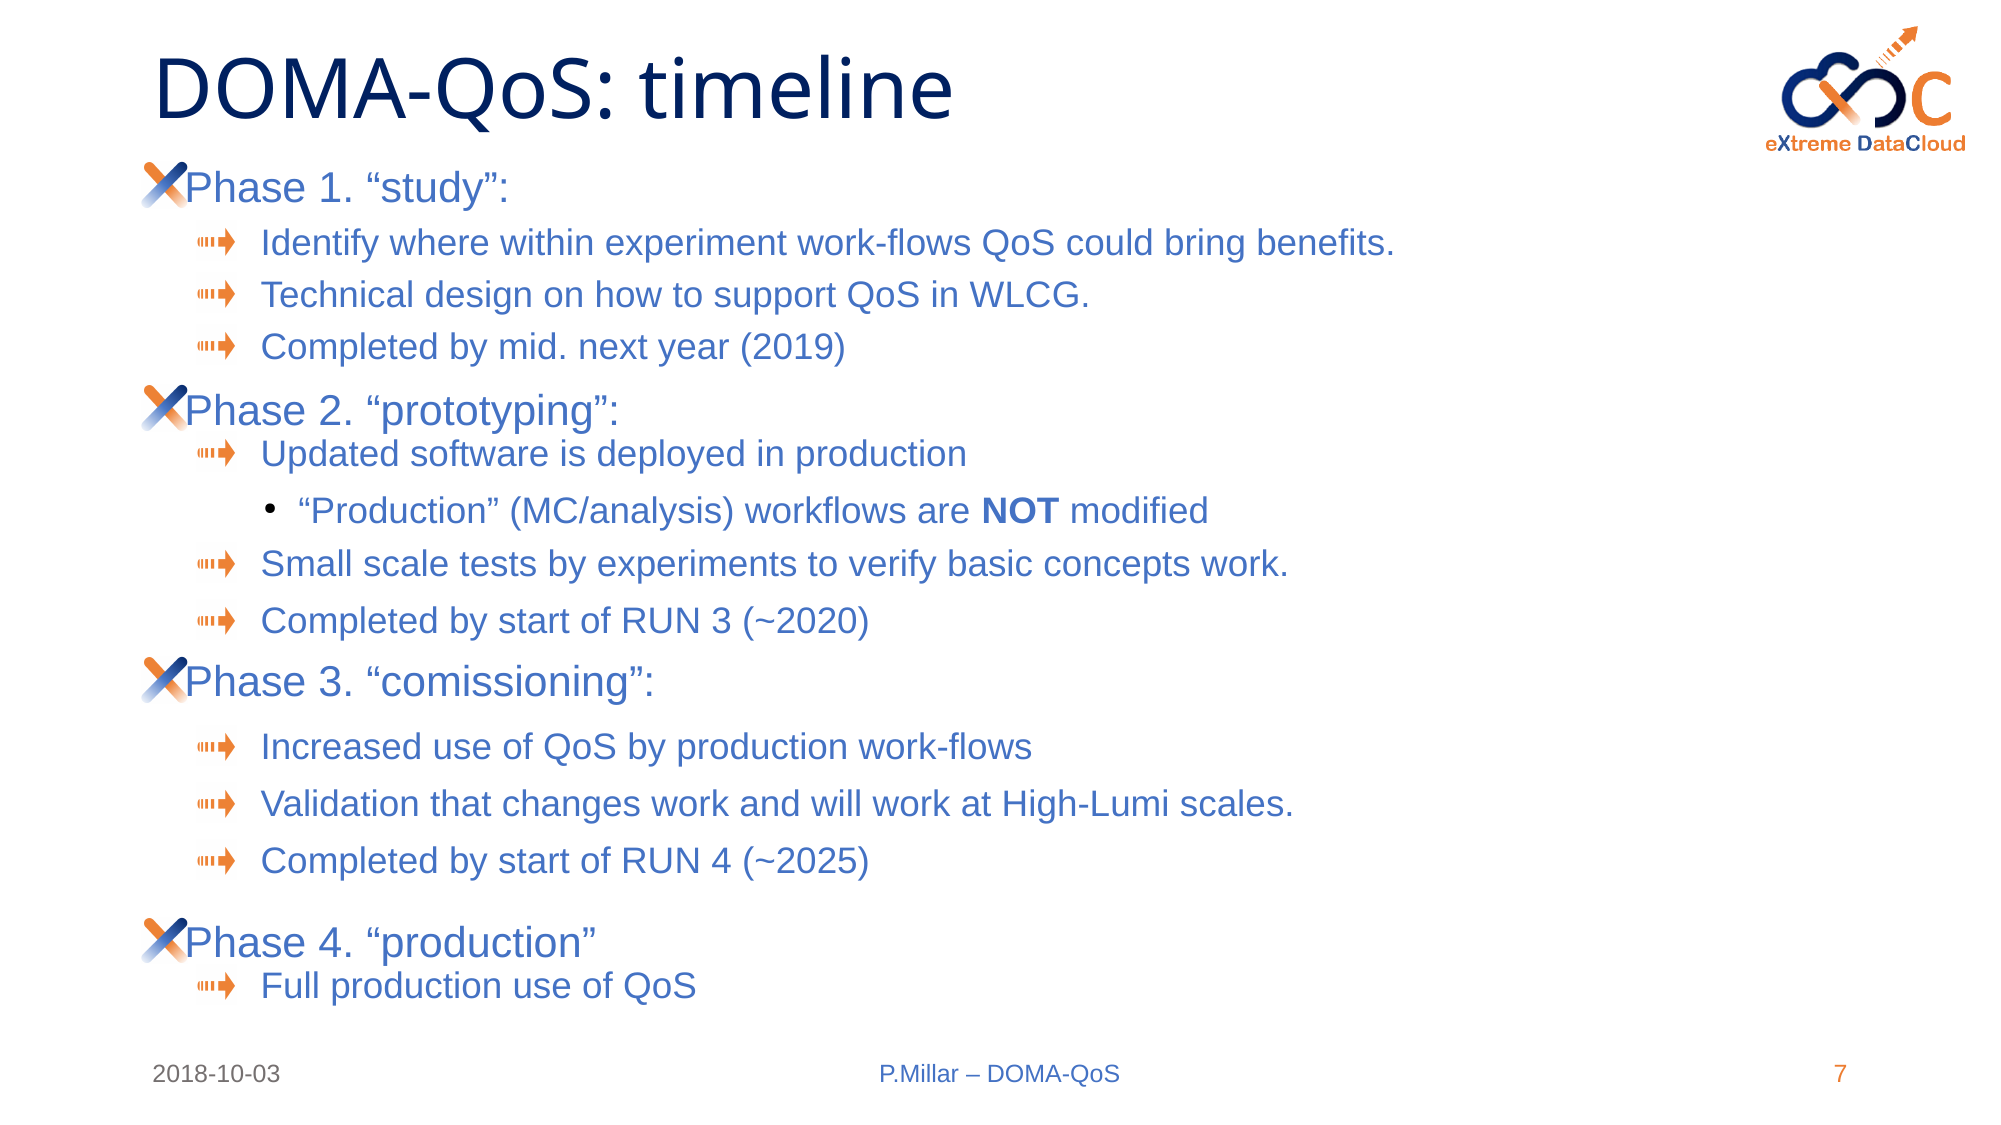

# DOMA-QoS: timeline
Phase 1. “study”:
Identify where within experiment work-flows QoS could bring benefits.
Technical design on how to support QoS in WLCG.
Completed by mid. next year (2019)
Phase 2. “prototyping”:
Updated software is deployed in production
“Production” (MC/analysis) workflows are NOT modified
Small scale tests by experiments to verify basic concepts work.
Completed by start of RUN 3 (~2020)
Phase 3. “comissioning”:
Increased use of QoS by production work-flows
Validation that changes work and will work at High-Lumi scales.
Completed by start of RUN 4 (~2025)
Phase 4. “production”
Full production use of QoS
2018-10-03
P.Millar – DOMA-QoS